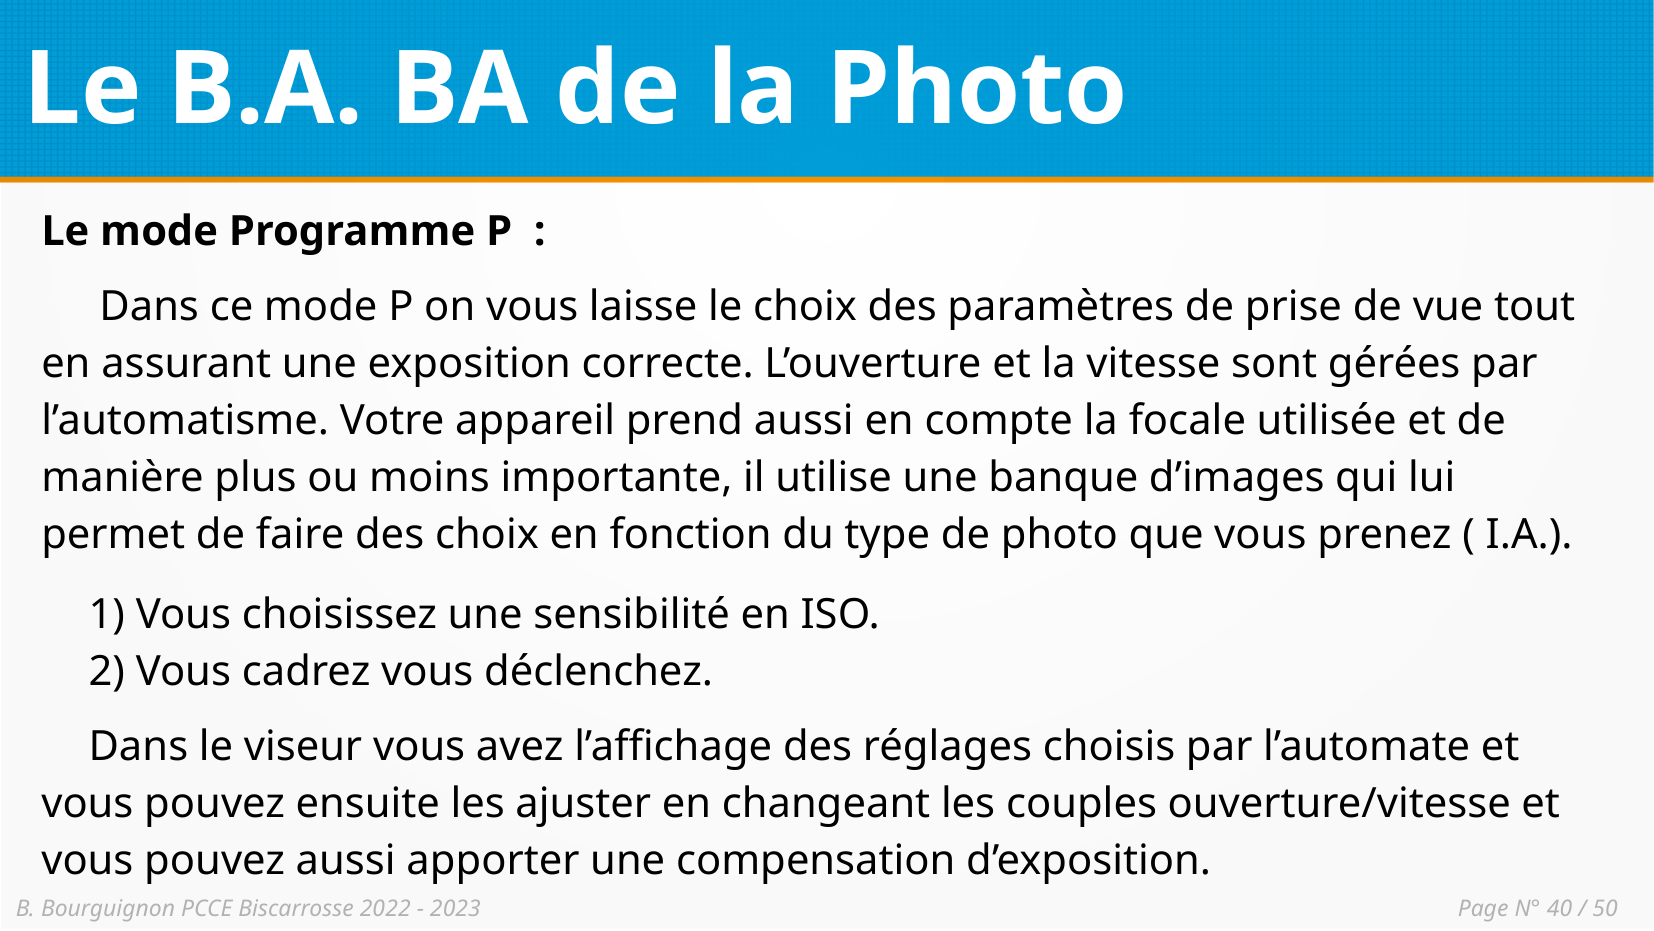

# Le B.A. BA de la Photo
Le mode Programme P :
 Dans ce mode P on vous laisse le choix des paramètres de prise de vue tout en assurant une exposition correcte. L’ouverture et la vitesse sont gérées par l’automatisme. Votre appareil prend aussi en compte la focale utilisée et de manière plus ou moins importante, il utilise une banque d’images qui lui permet de faire des choix en fonction du type de photo que vous prenez ( I.A.).
 Vous choisissez une sensibilité en ISO.
 Vous cadrez vous déclenchez.
Dans le viseur vous avez l’affichage des réglages choisis par l’automate et vous pouvez ensuite les ajuster en changeant les couples ouverture/vitesse et vous pouvez aussi apporter une compensation d’exposition.